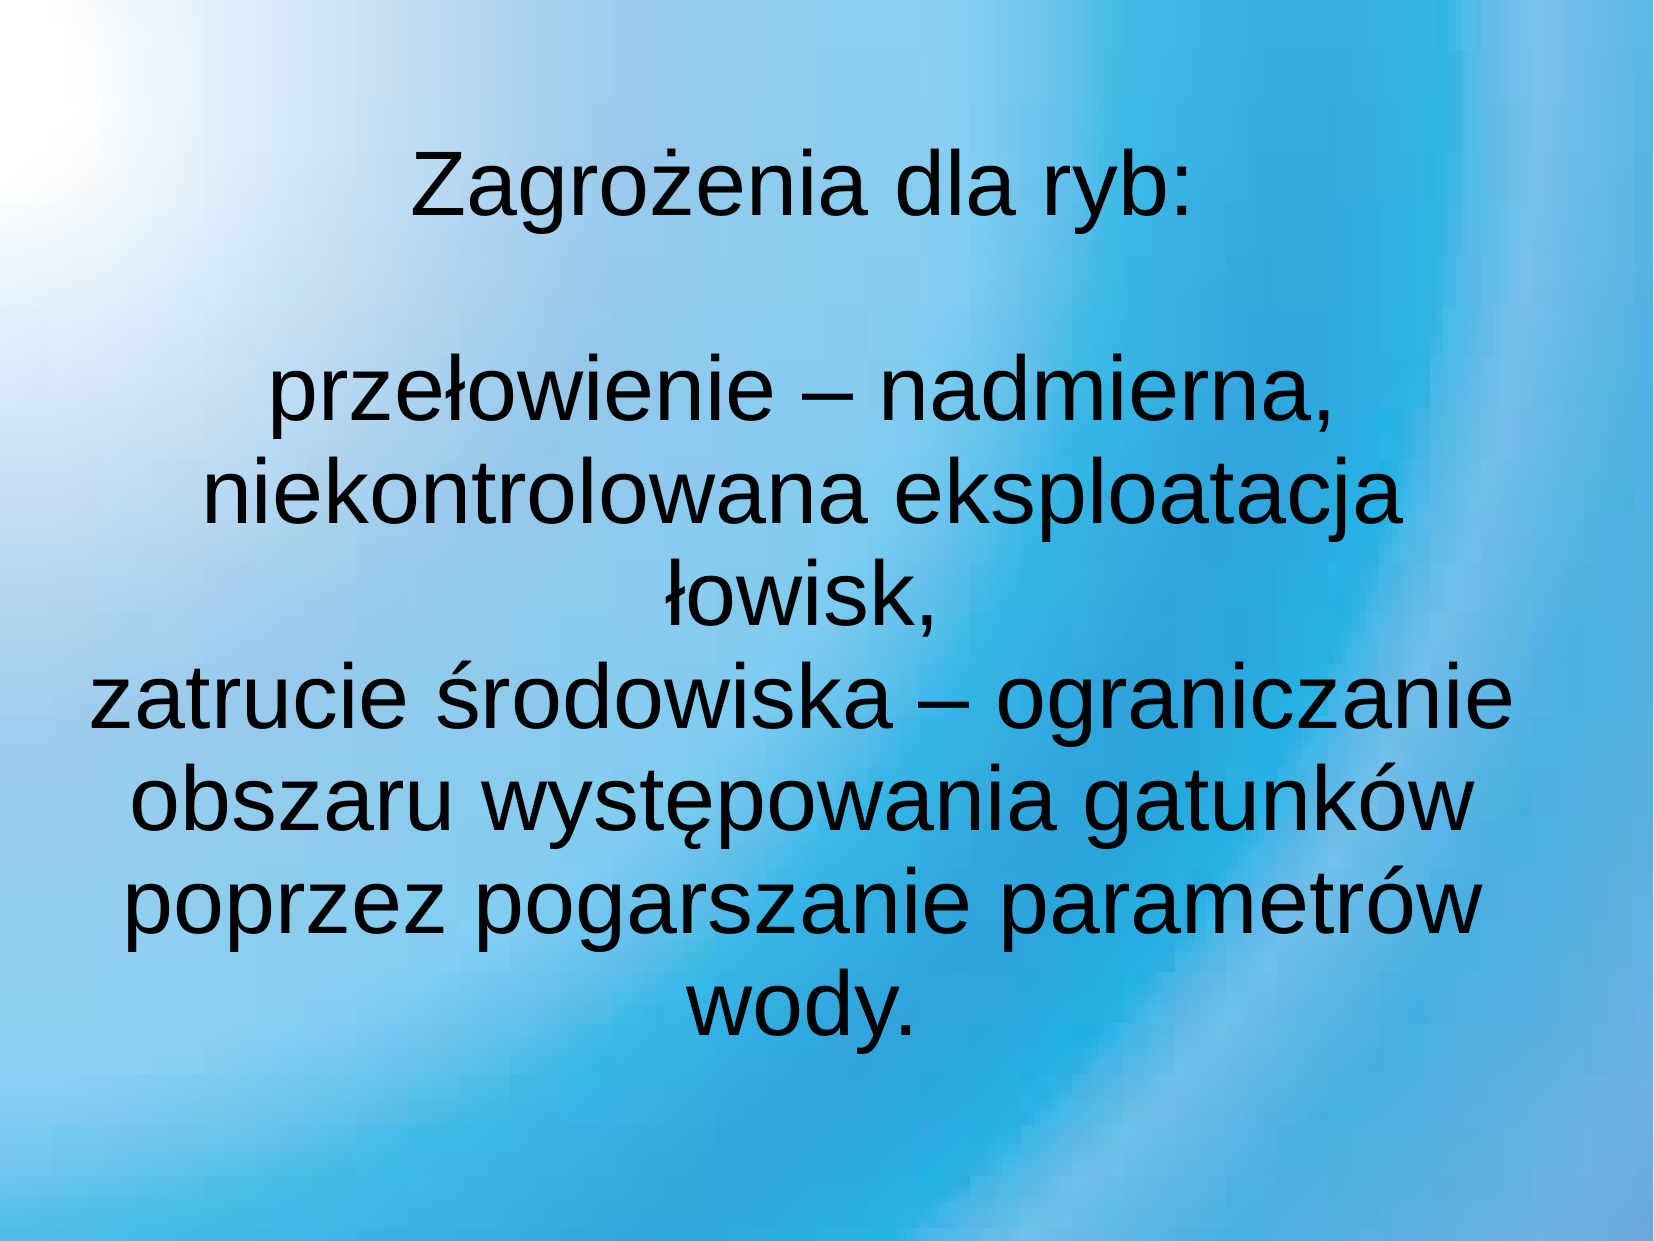

# Zagrożenia dla ryb: przełowienie – nadmierna, niekontrolowana eksploatacja łowisk, zatrucie środowiska – ograniczanie obszaru występowania gatunków poprzez pogarszanie parametrów wody.